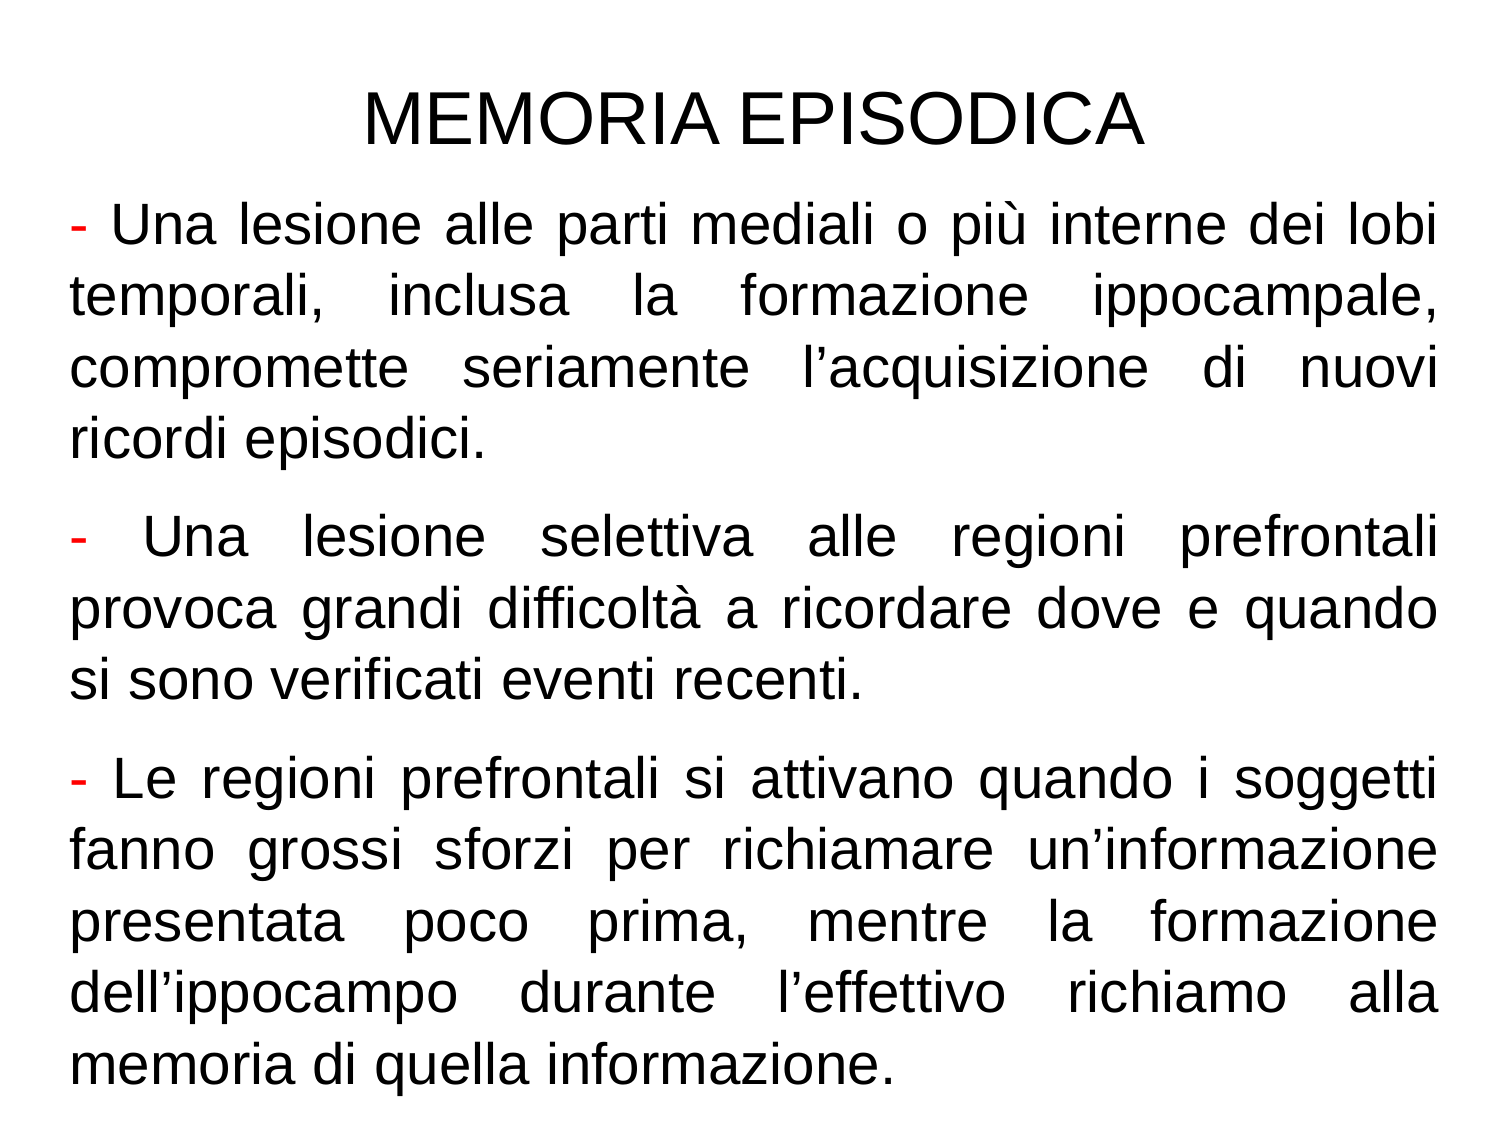

# MEMORIA EPISODICA
- Una lesione alle parti mediali o più interne dei lobi temporali, inclusa la formazione ippocampale, compromette seriamente l’acquisizione di nuovi ricordi episodici.
- Una lesione selettiva alle regioni prefrontali provoca grandi difficoltà a ricordare dove e quando si sono verificati eventi recenti.
- Le regioni prefrontali si attivano quando i soggetti fanno grossi sforzi per richiamare un’informazione presentata poco prima, mentre la formazione dell’ippocampo durante l’effettivo richiamo alla memoria di quella informazione.